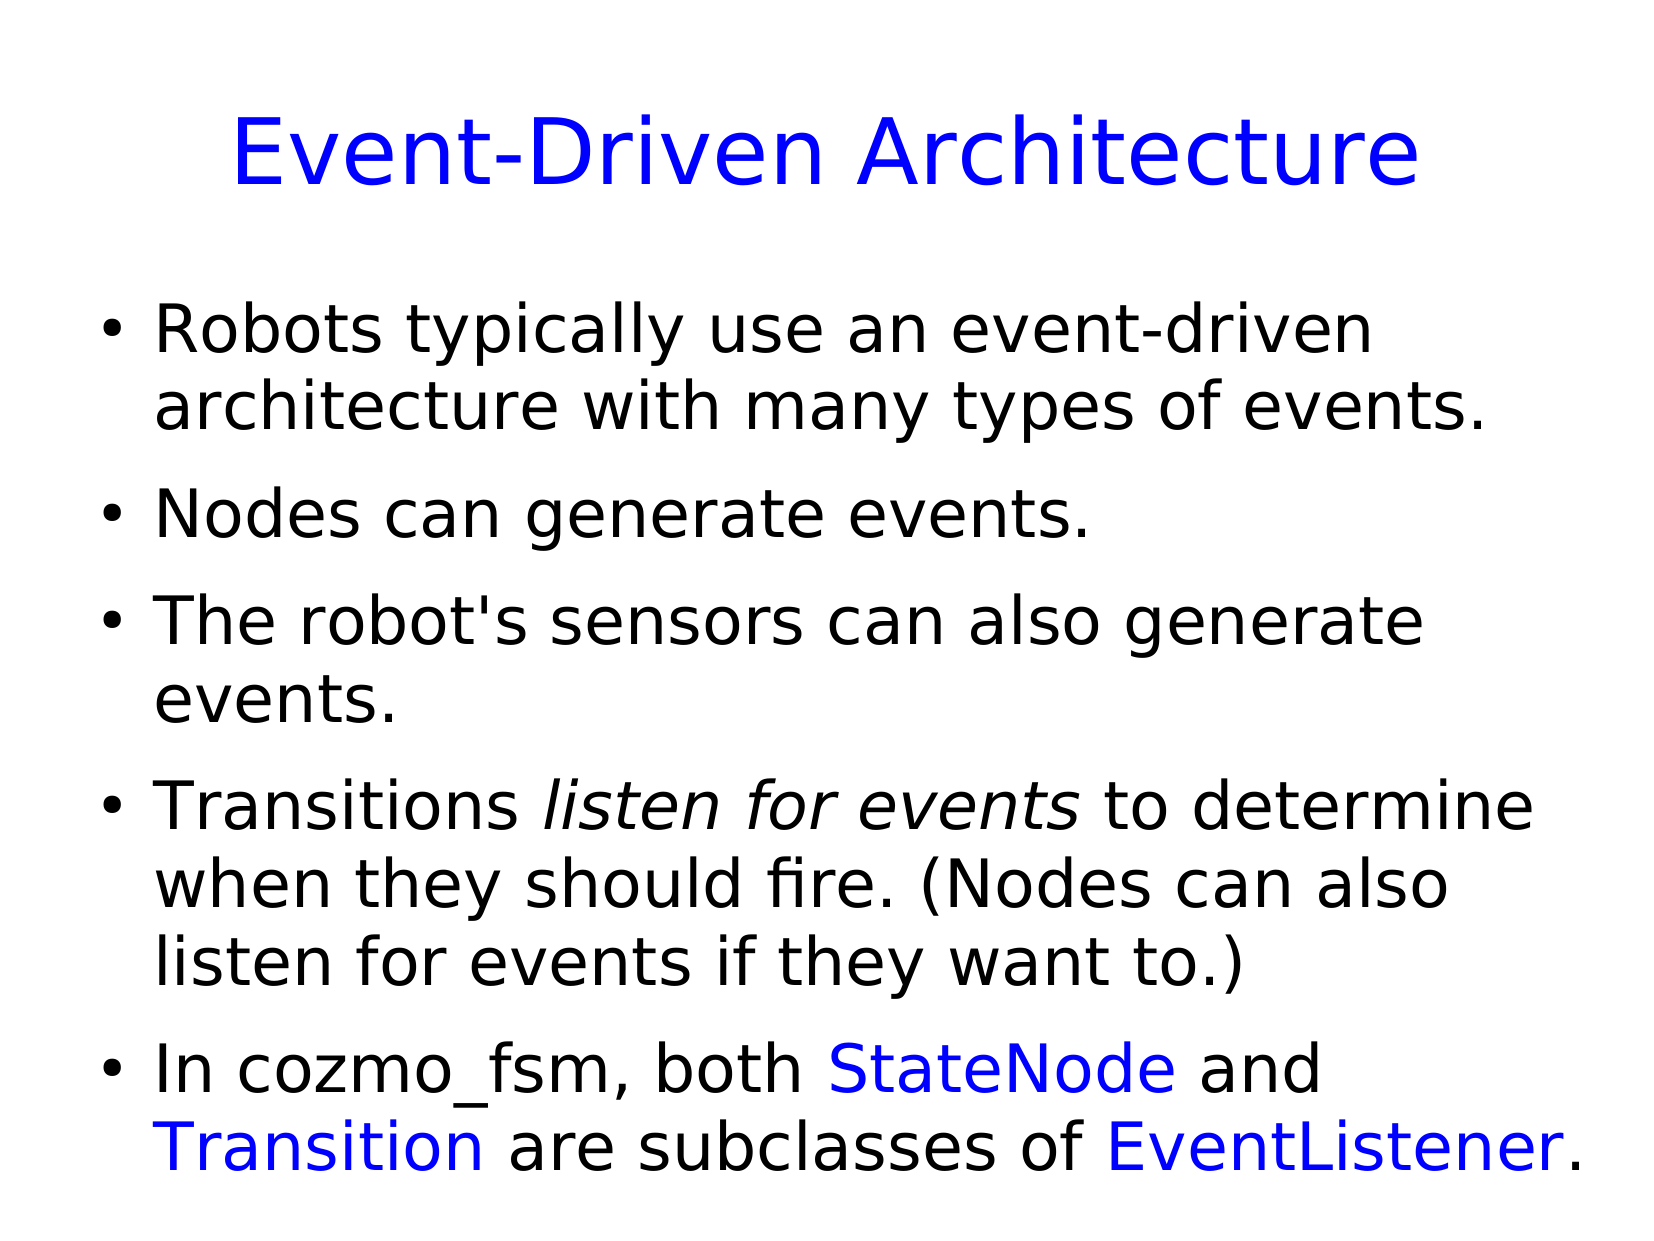

# Event-Driven Architecture
Robots typically use an event-driven architecture with many types of events.
Nodes can generate events.
The robot's sensors can also generate events.
Transitions listen for events to determine when they should fire. (Nodes can also listen for events if they want to.)
In cozmo_fsm, both StateNode and Transition are subclasses of EventListener.